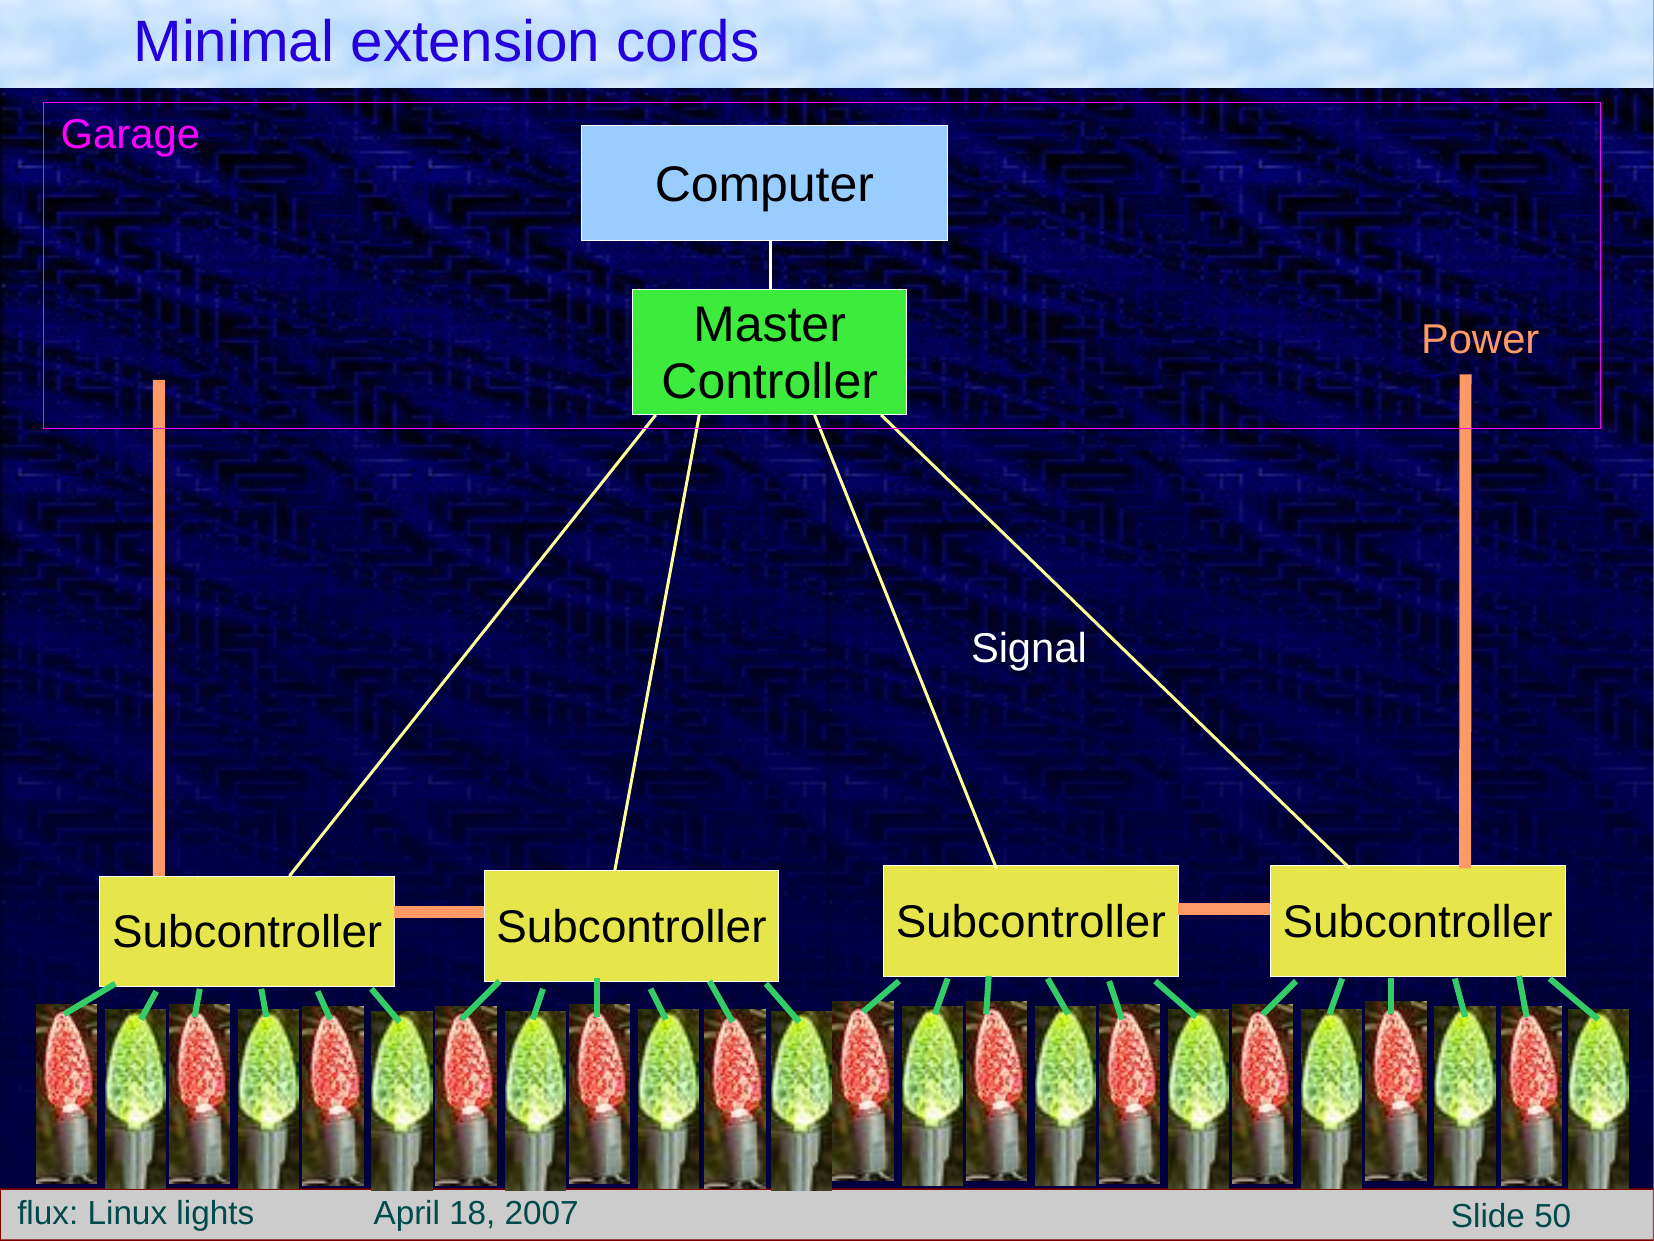

Minimal extension cords
Garage
Computer
Master
Controller
Power
Signal
Subcontroller
Subcontroller
Subcontroller
Subcontroller
flux: Linux lights	April 18, 2007
Slide